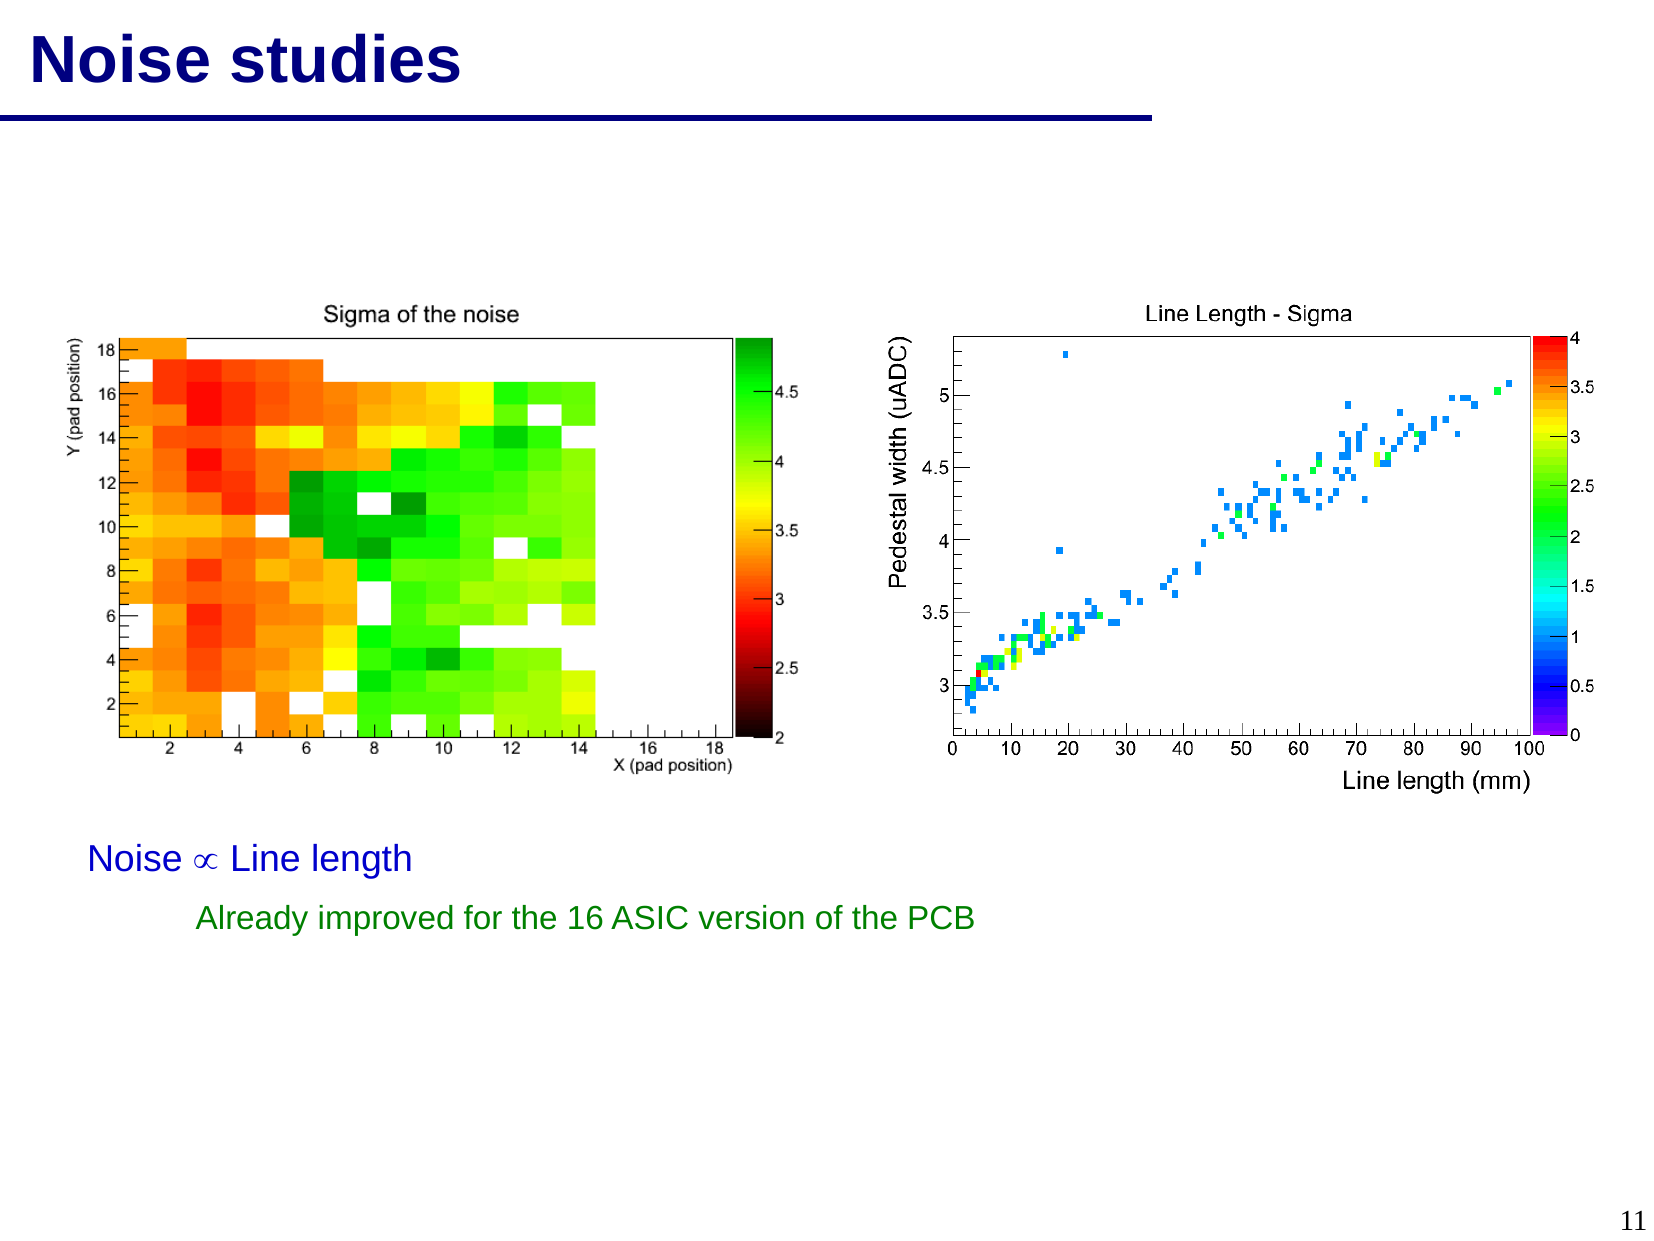

# Noise studies
Noise  Line length
Already improved for the 16 ASIC version of the PCB
11